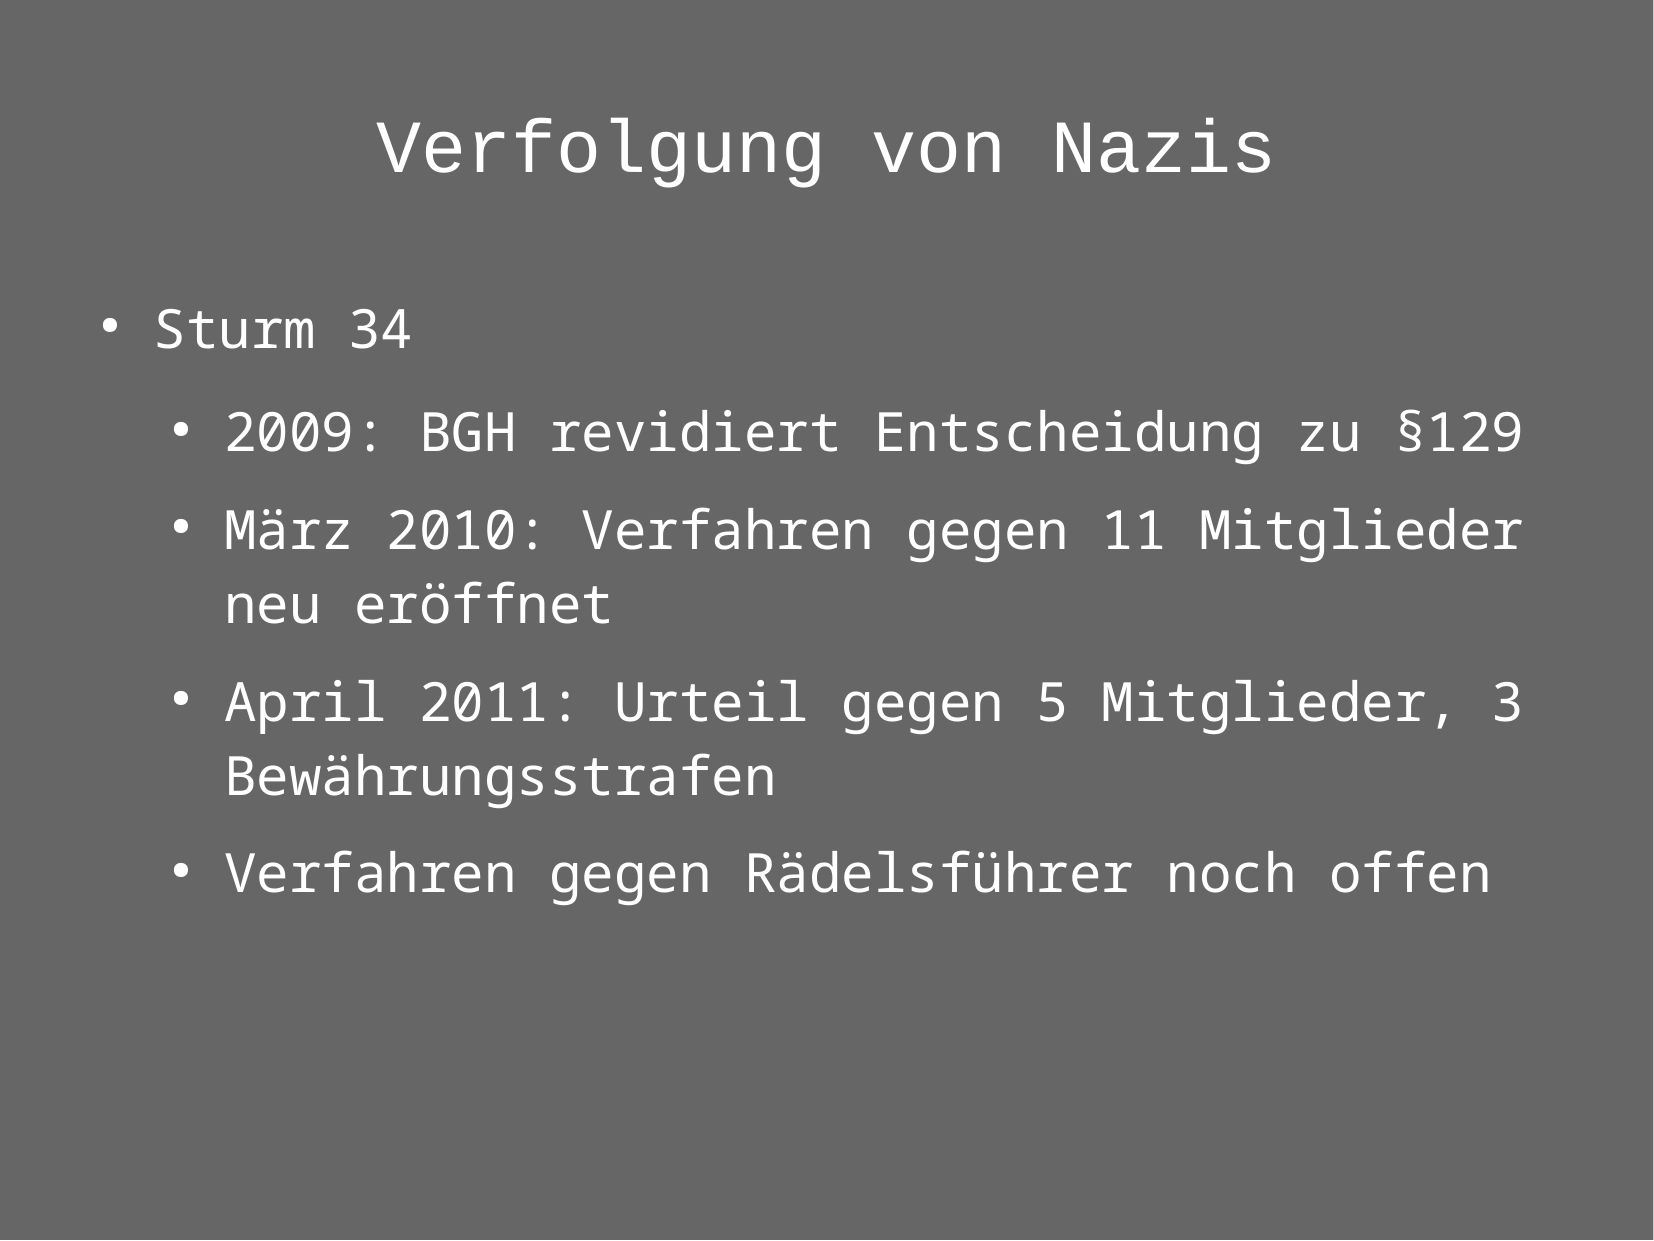

# Verfolgung von Nazis
Sturm 34
2009: BGH revidiert Entscheidung zu §129
März 2010: Verfahren gegen 11 Mitglieder neu eröffnet
April 2011: Urteil gegen 5 Mitglieder, 3 Bewährungsstrafen
Verfahren gegen Rädelsführer noch offen